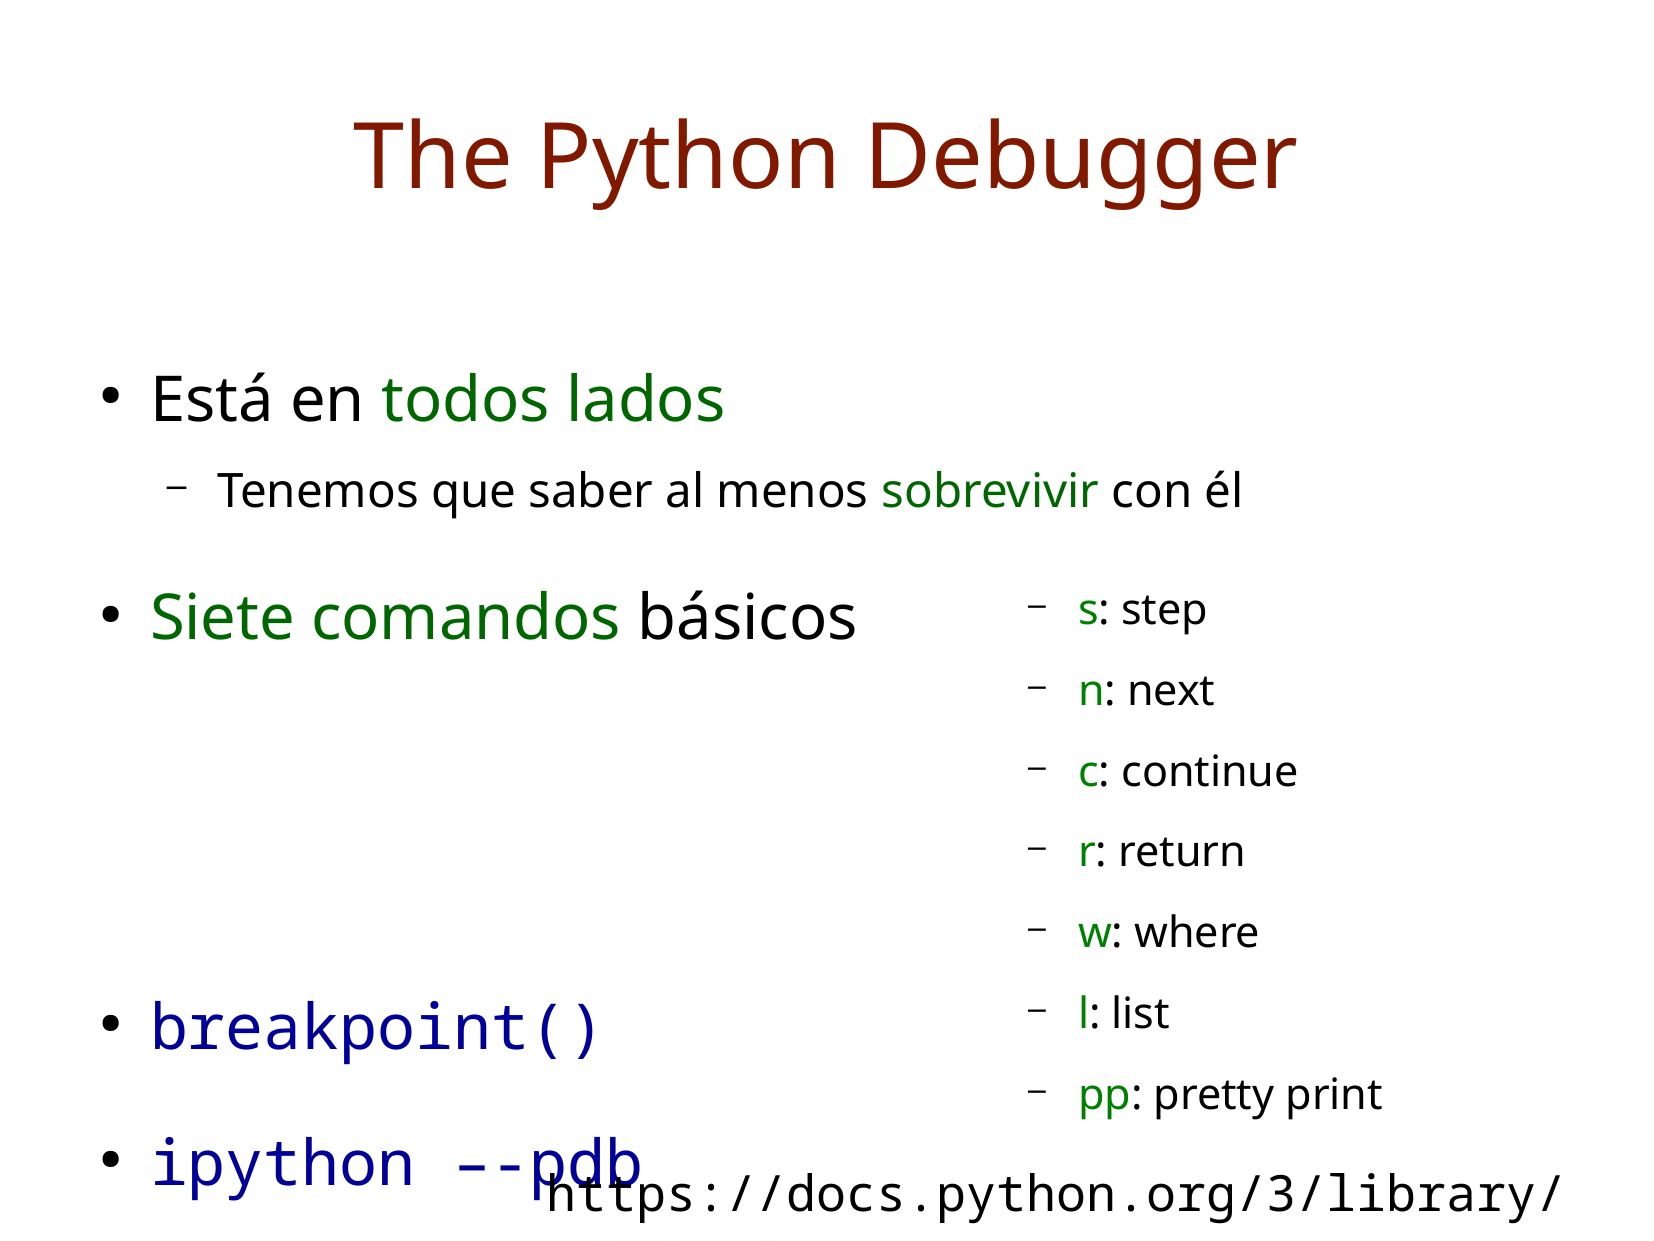

# The Python Debugger
Está en todos lados
Tenemos que saber al menos sobrevivir con él
Siete comandos básicos
breakpoint()
ipython –-pdb
s: step
n: next
c: continue
r: return
w: where
l: list
pp: pretty print
https://docs.python.org/3/library/pdb.html